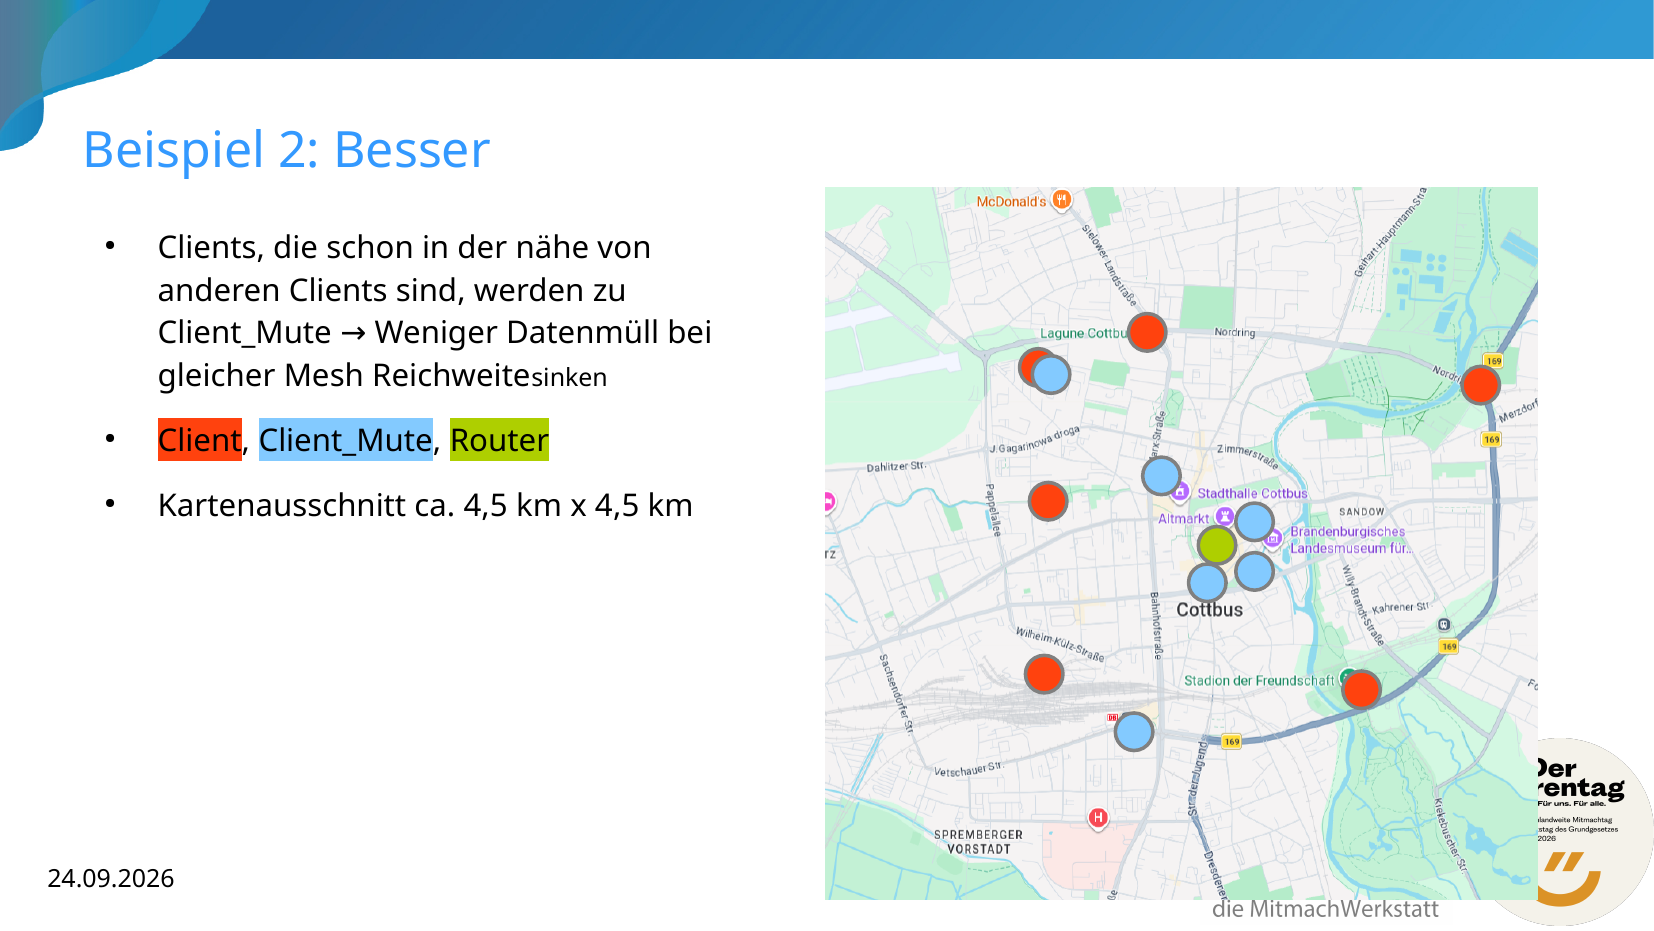

# Beispiel 2: Besser
Clients, die schon in der nähe von anderen Clients sind, werden zu Client_Mute → Weniger Datenmüll bei gleicher Mesh Reichweitesinken
Client, Client_Mute, Router
Kartenausschnitt ca. 4,5 km x 4,5 km
11